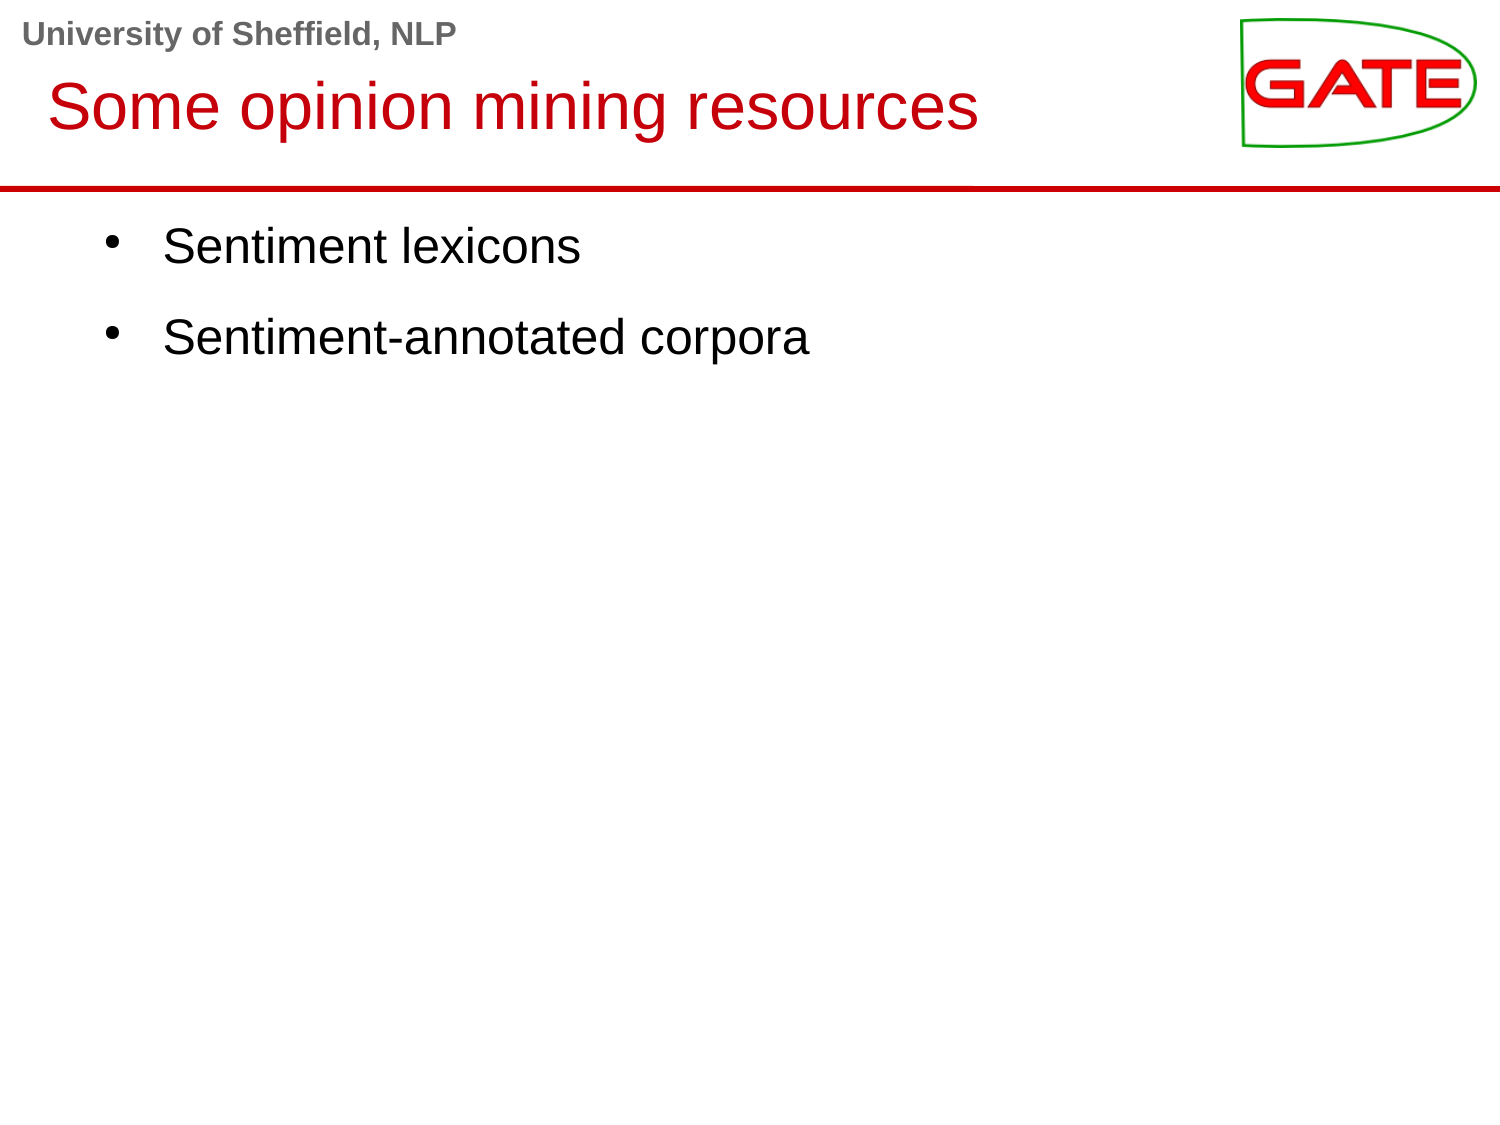

# Some opinion mining resources
Sentiment lexicons
Sentiment-annotated corpora